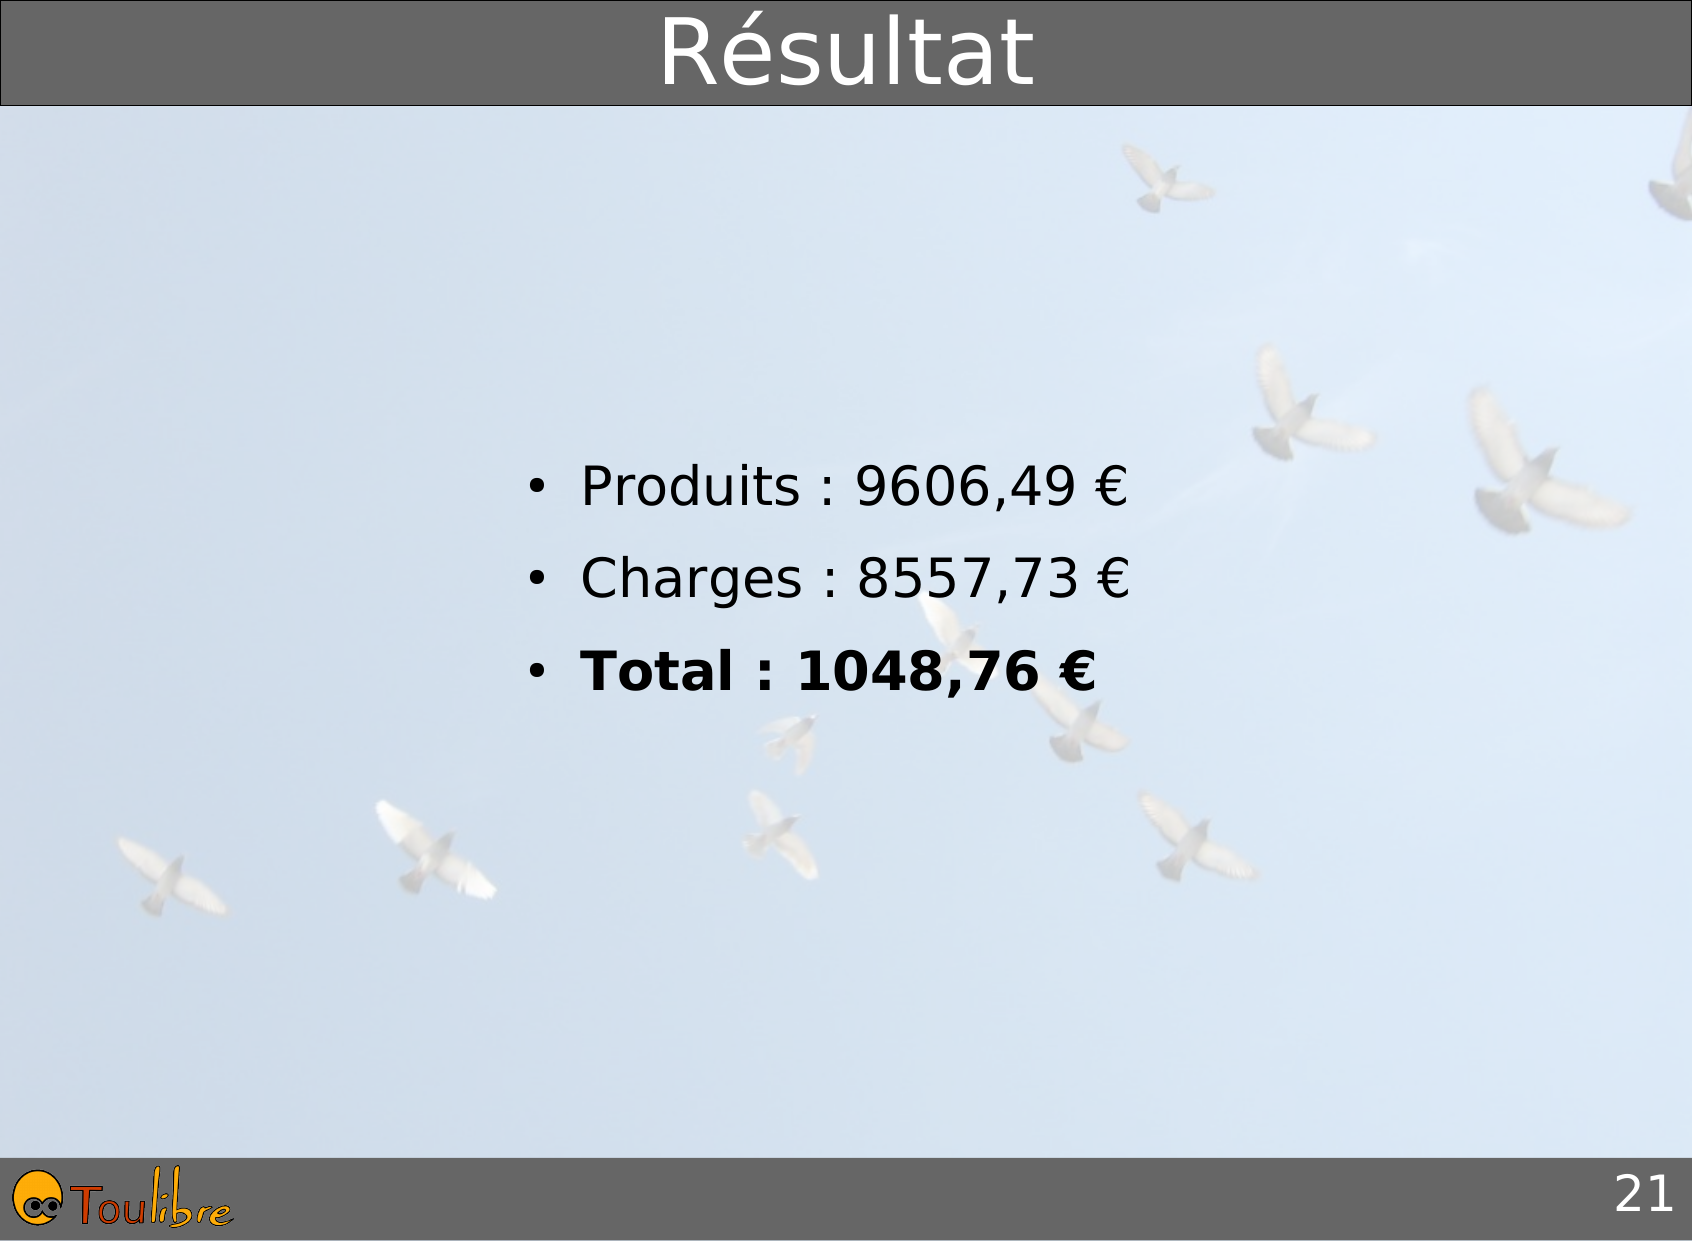

# Résultat
Produits : 9606,49 €
Charges : 8557,73 €
Total : 1048,76 €